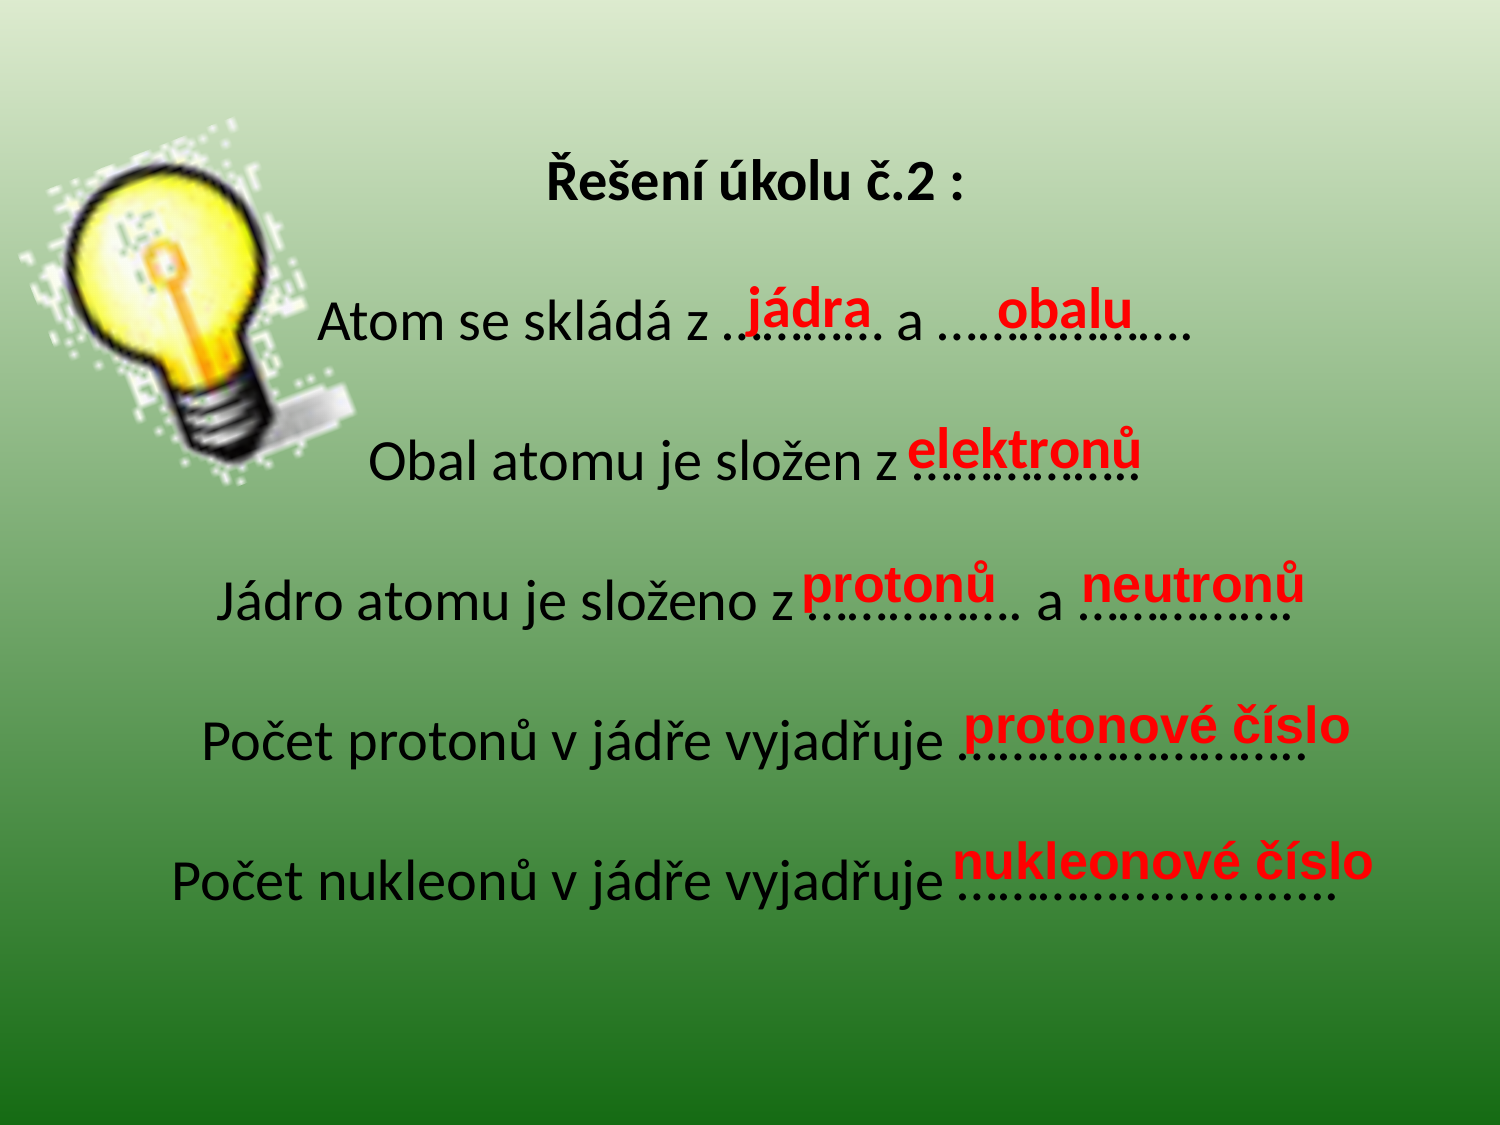

# Řešení úkolu č.2 : Atom se skládá z ………… a ………………. Obal atomu je složen z …………….. Jádro atomu je složeno z ……………. a ……………. Počet protonů v jádře vyjadřuje …………………….. Počet nukleonů v jádře vyjadřuje …………...............
jádra
obalu
elektronů
protonů
neutronů
protonové číslo
nukleonové číslo